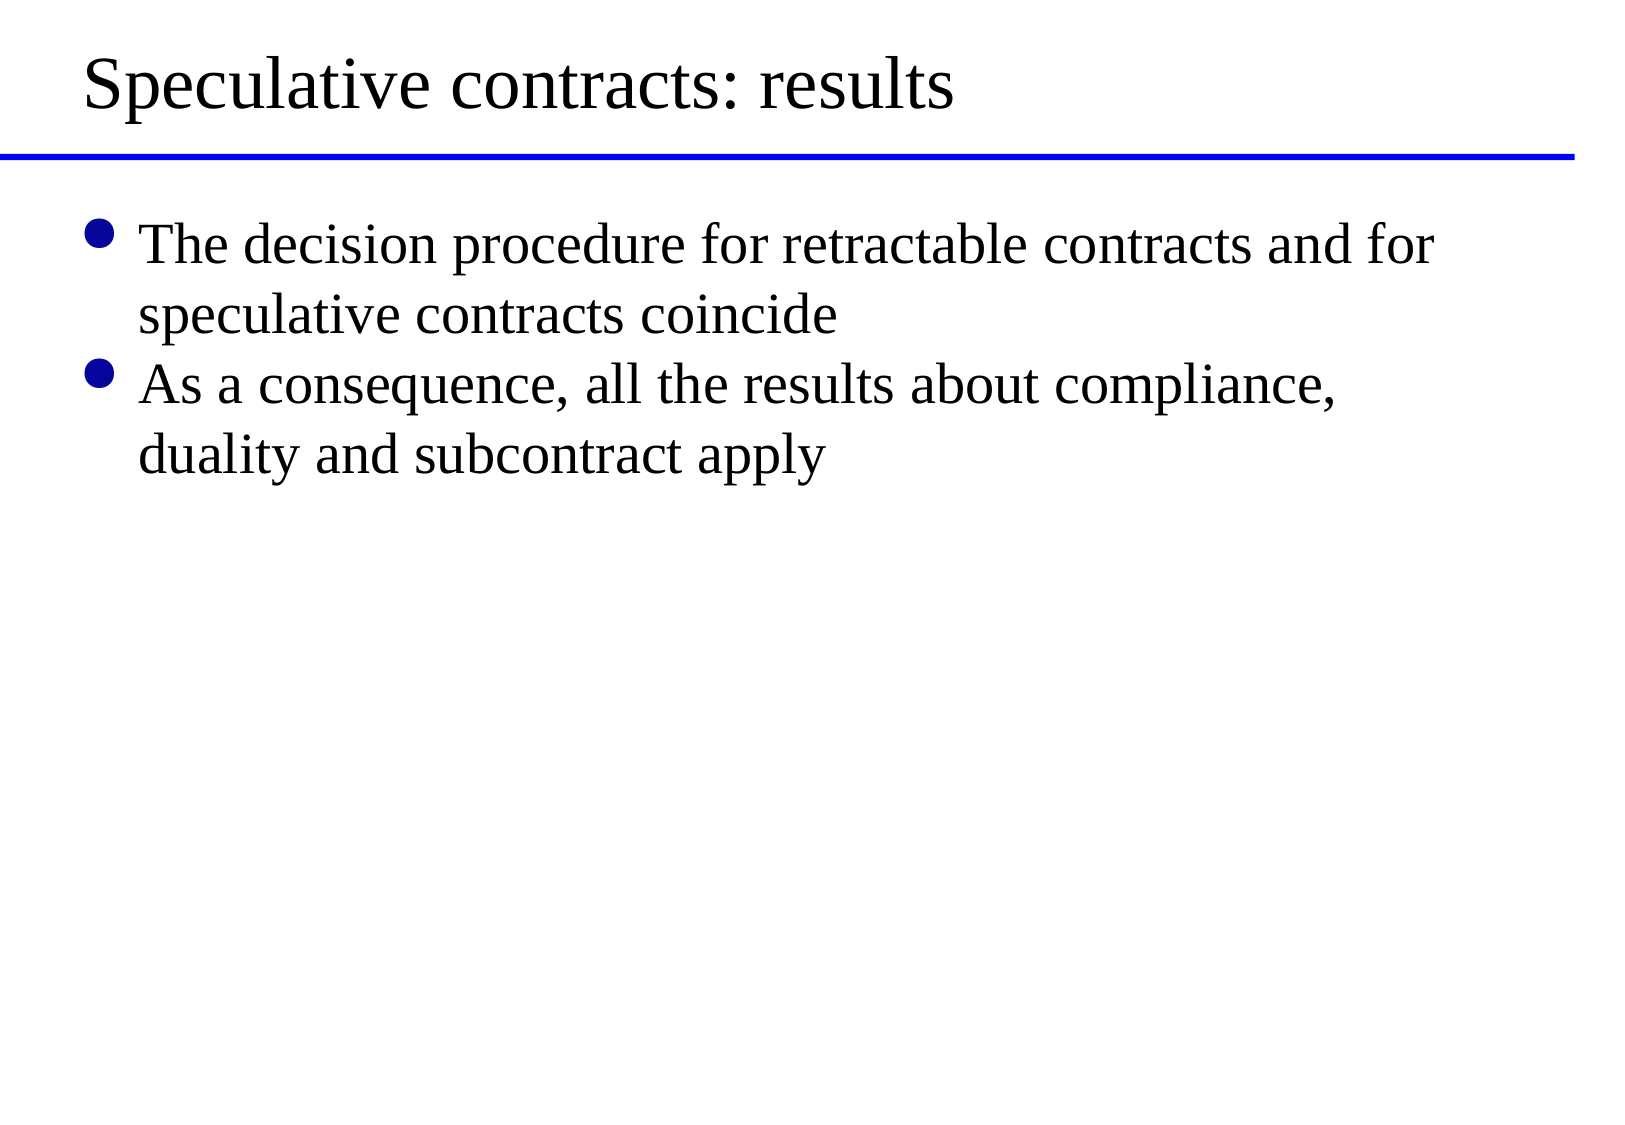

Speculative contracts: results
The decision procedure for retractable contracts and for speculative contracts coincide
As a consequence, all the results about compliance, duality and subcontract apply